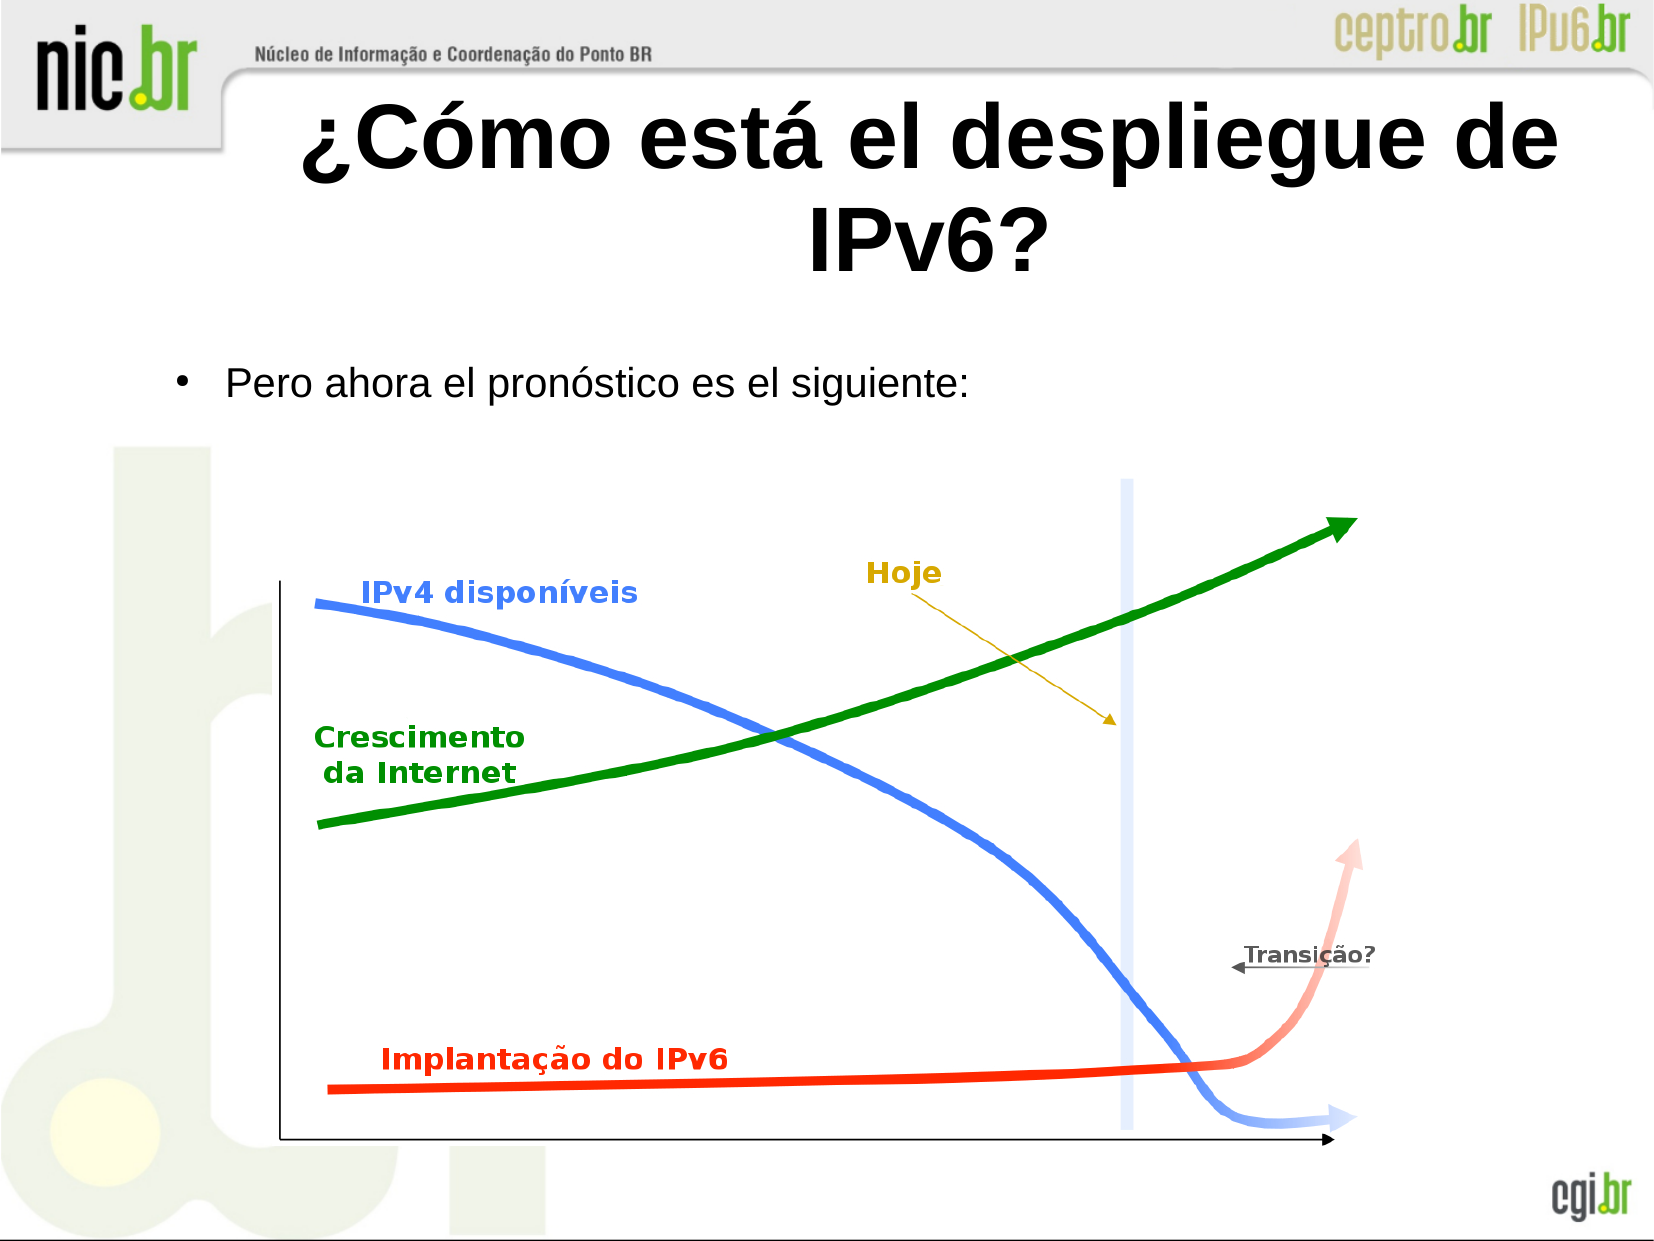

¿Cómo está el despliegue de IPv6?
Pero ahora el pronóstico es el siguiente: